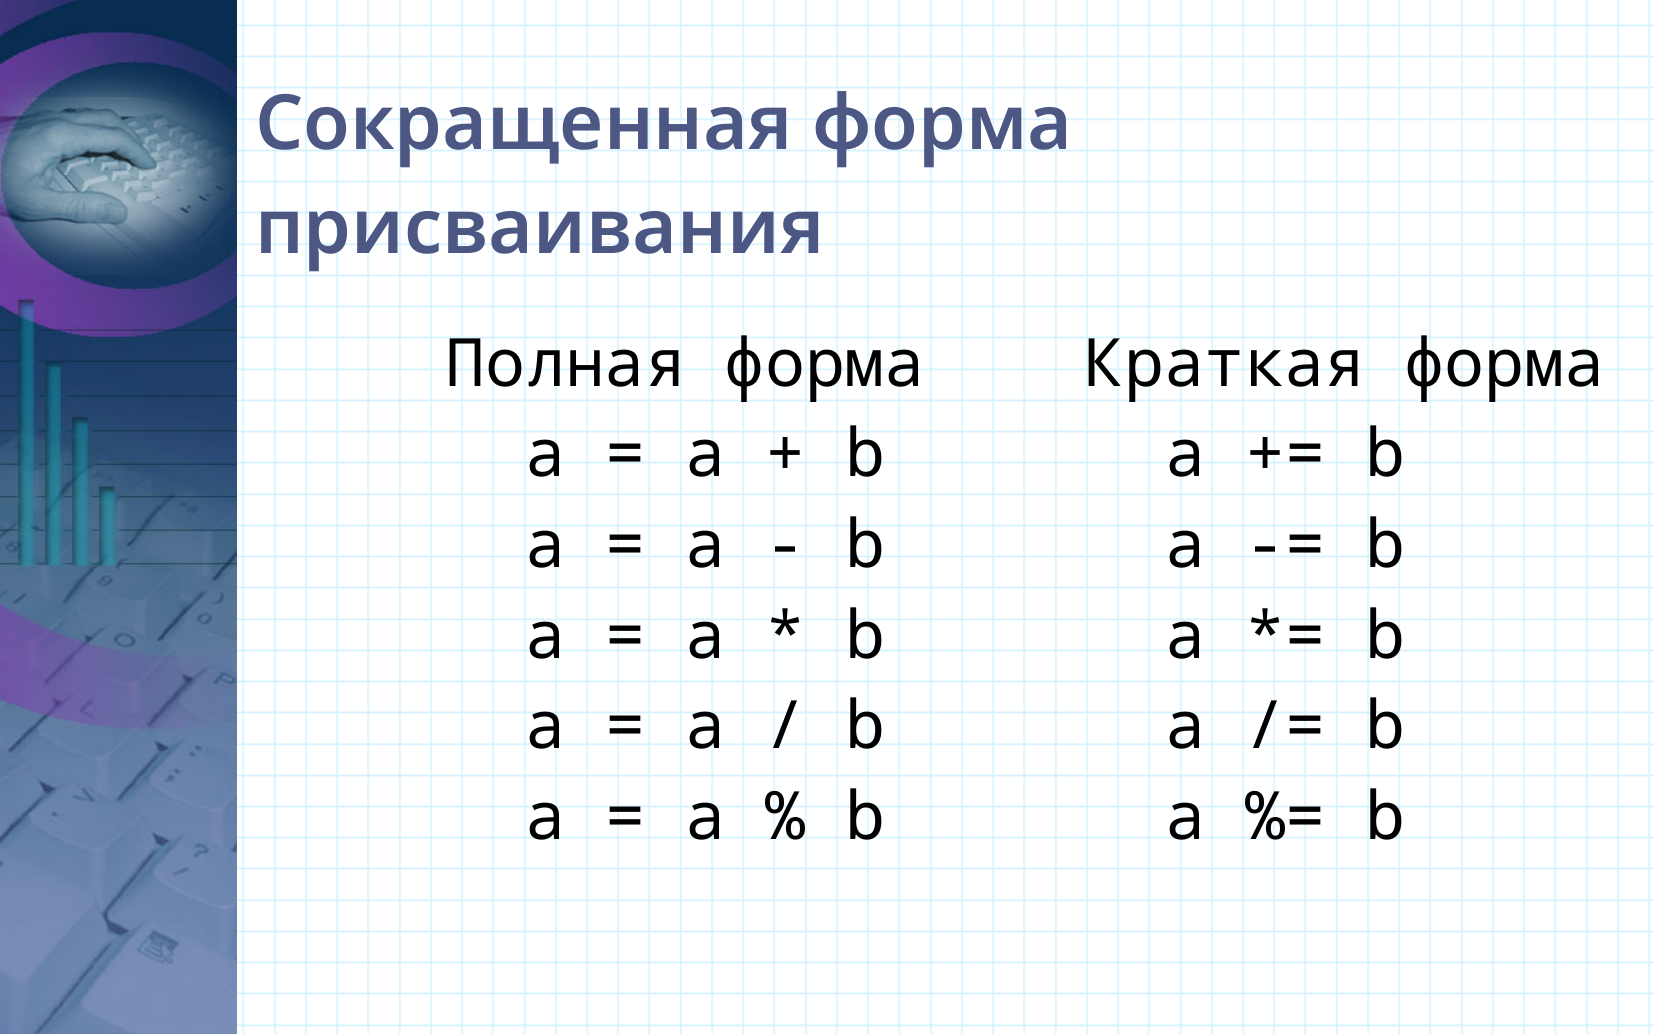

# Сокращенная форма присваивания
 Полная форма Краткая форма
a = a + b a += b
a = a - b a -= b
a = a * b a *= b
a = a / b a /= b
a = a % b a %= b